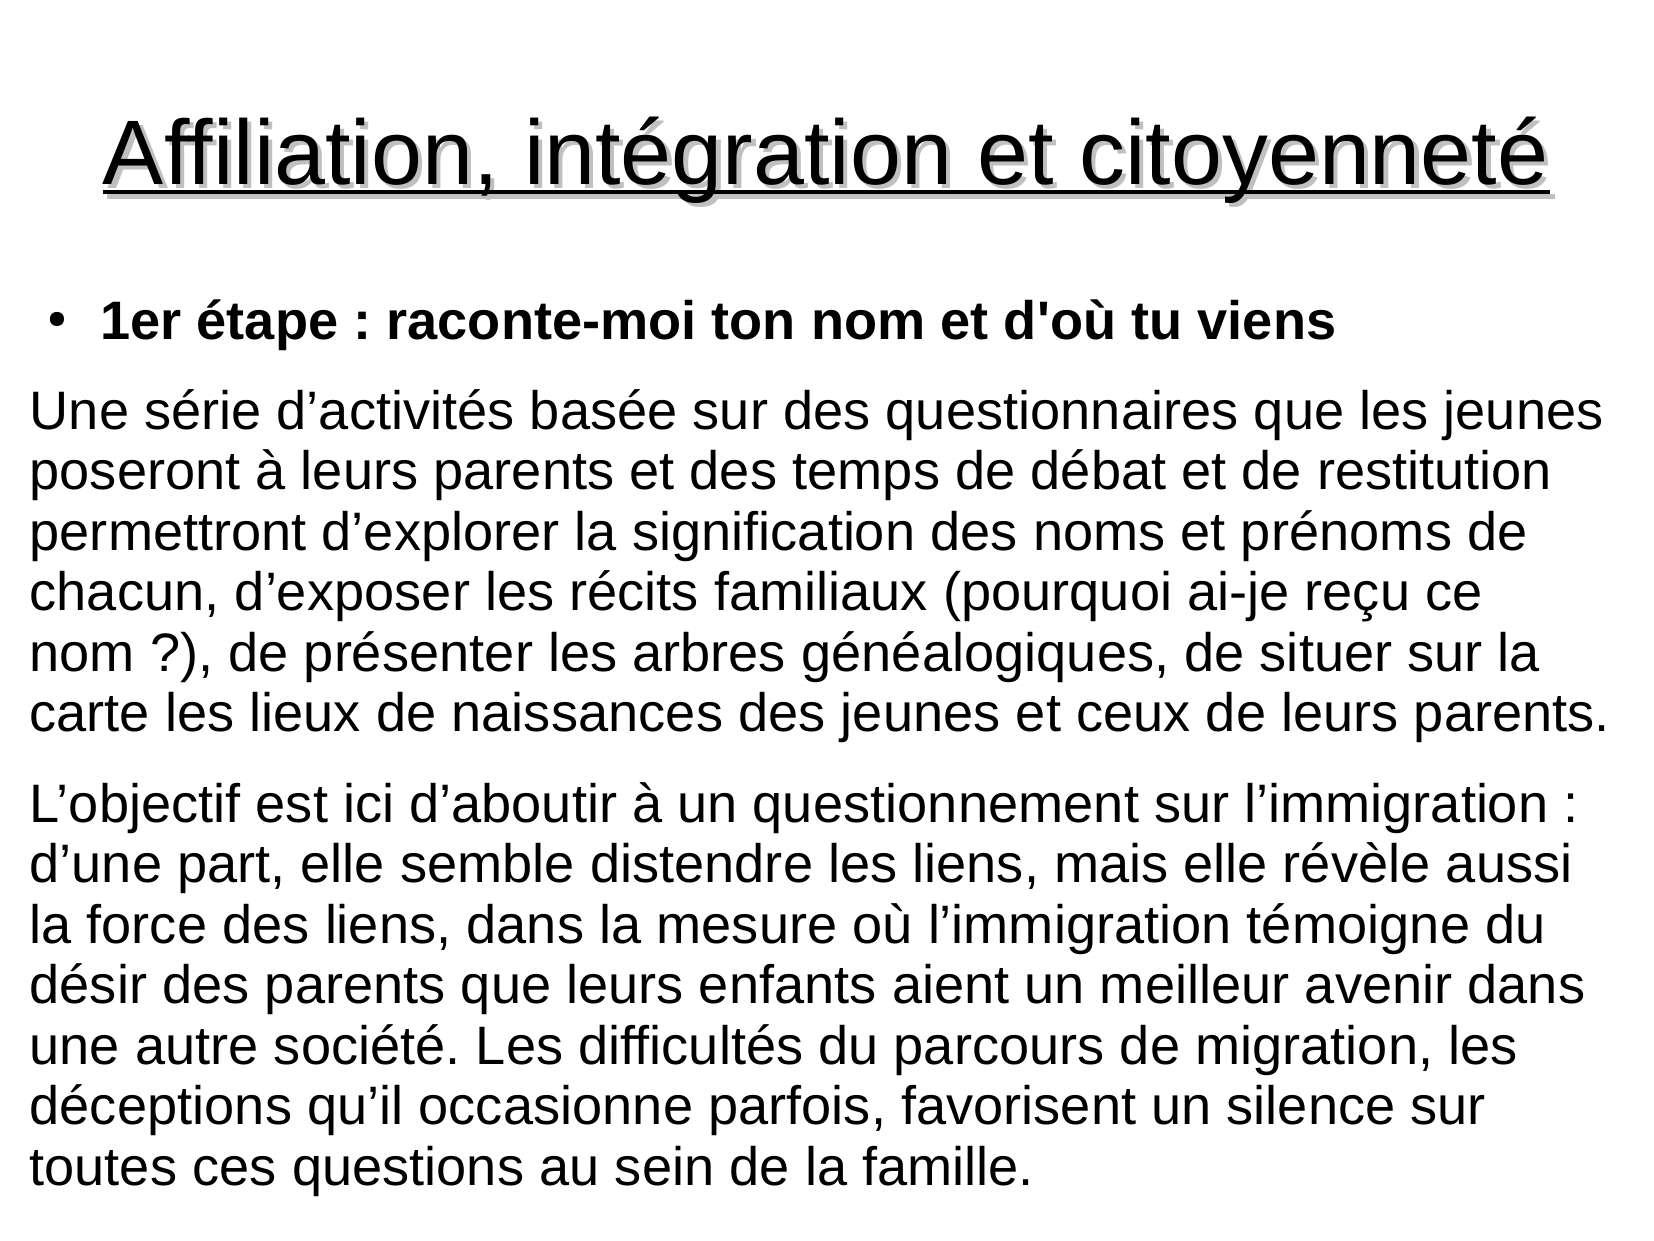

# Affiliation, intégration et citoyenneté
1er étape : raconte-moi ton nom et d'où tu viens
Une série d’activités basée sur des questionnaires que les jeunes poseront à leurs parents et des temps de débat et de restitution permettront d’explorer la signification des noms et prénoms de chacun, d’exposer les récits familiaux (pourquoi ai-je reçu ce nom ?), de présenter les arbres généalogiques, de situer sur la carte les lieux de naissances des jeunes et ceux de leurs parents.
L’objectif est ici d’aboutir à un questionnement sur l’immigration : d’une part, elle semble distendre les liens, mais elle révèle aussi la force des liens, dans la mesure où l’immigration témoigne du désir des parents que leurs enfants aient un meilleur avenir dans une autre société. Les difficultés du parcours de migration, les déceptions qu’il occasionne parfois, favorisent un silence sur toutes ces questions au sein de la famille.